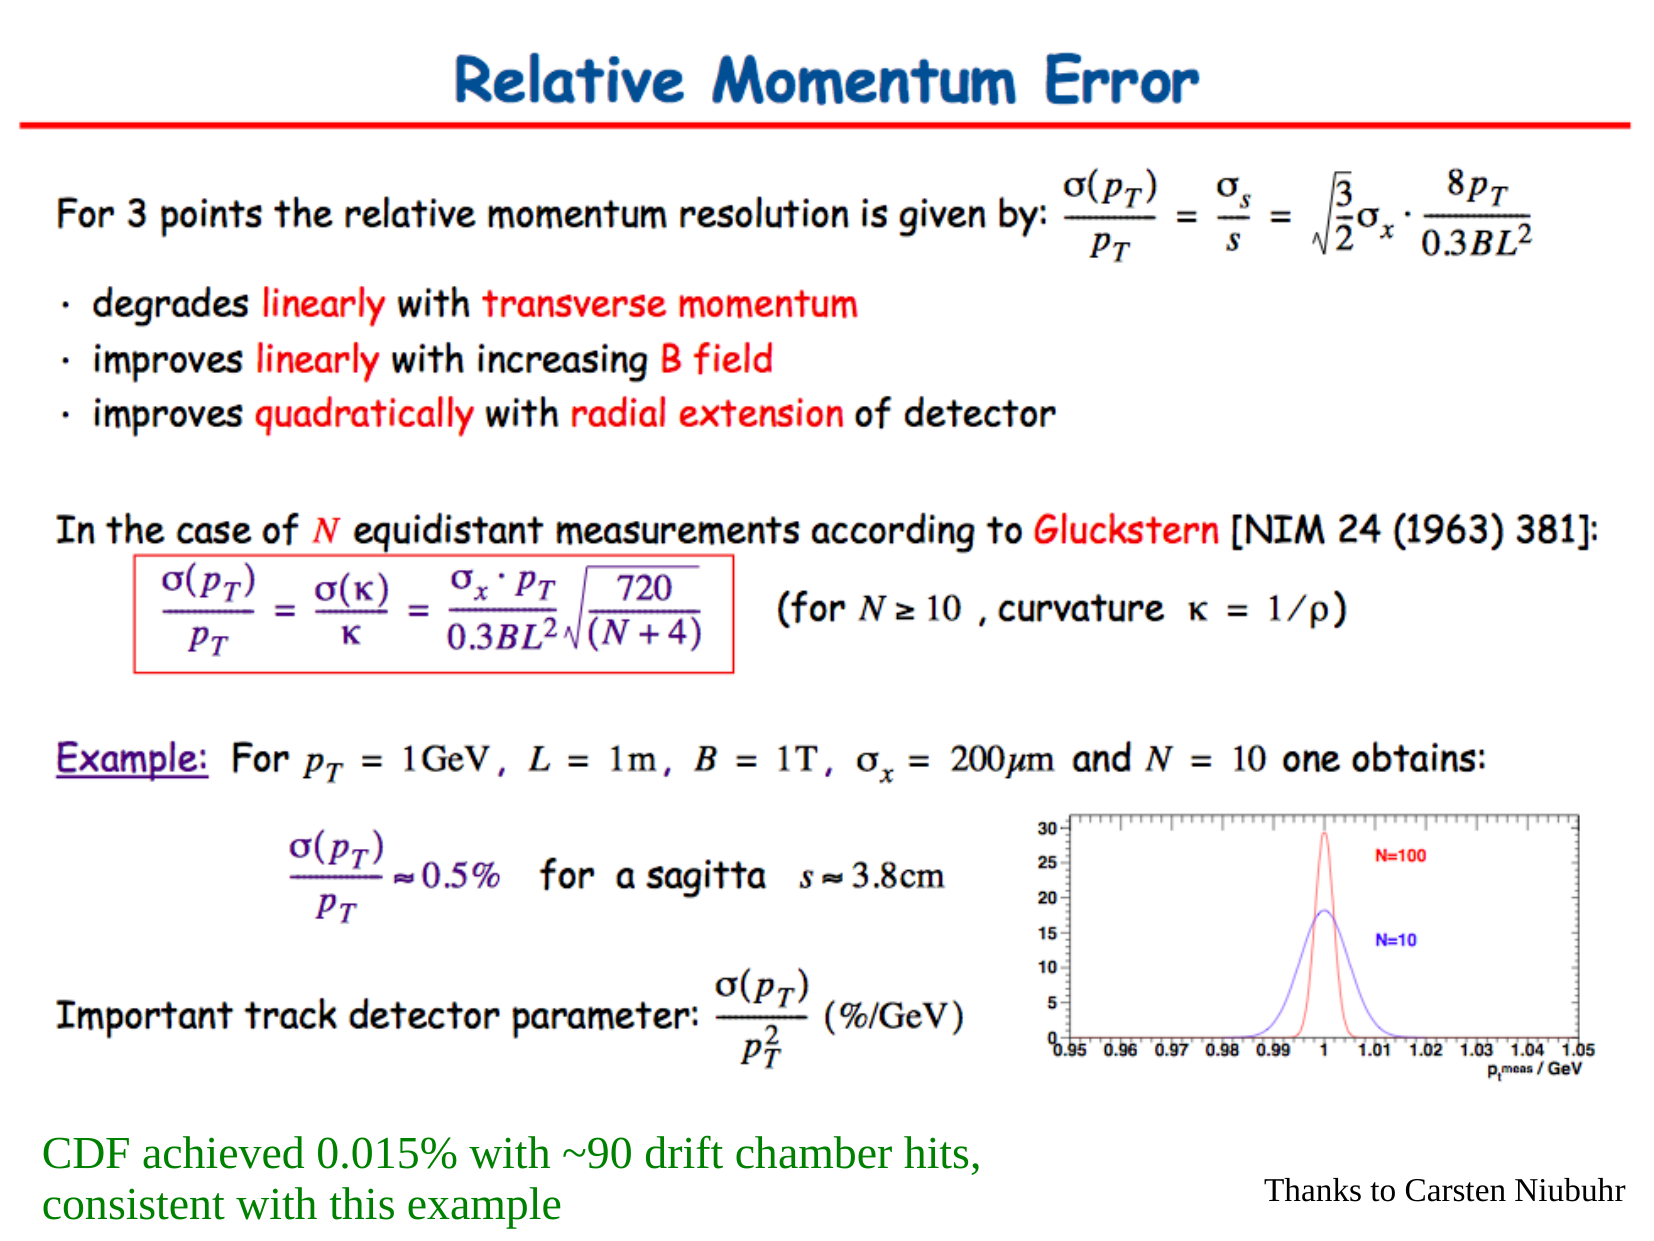

CDF achieved 0.015% with ~90 drift chamber hits,
consistent with this example
Thanks to Carsten Niubuhr
# Minimize B: reducible backgrounds from mis-identified particles
High rate of fragmentation pions, kaons, and photons misidentified as prompt electrons, photons and muons
Generic jets mis-identified as b-quark jets
Electrons and generic jets mis-identified as tau leptons
Energy resolution of detected particles, or missed visibl